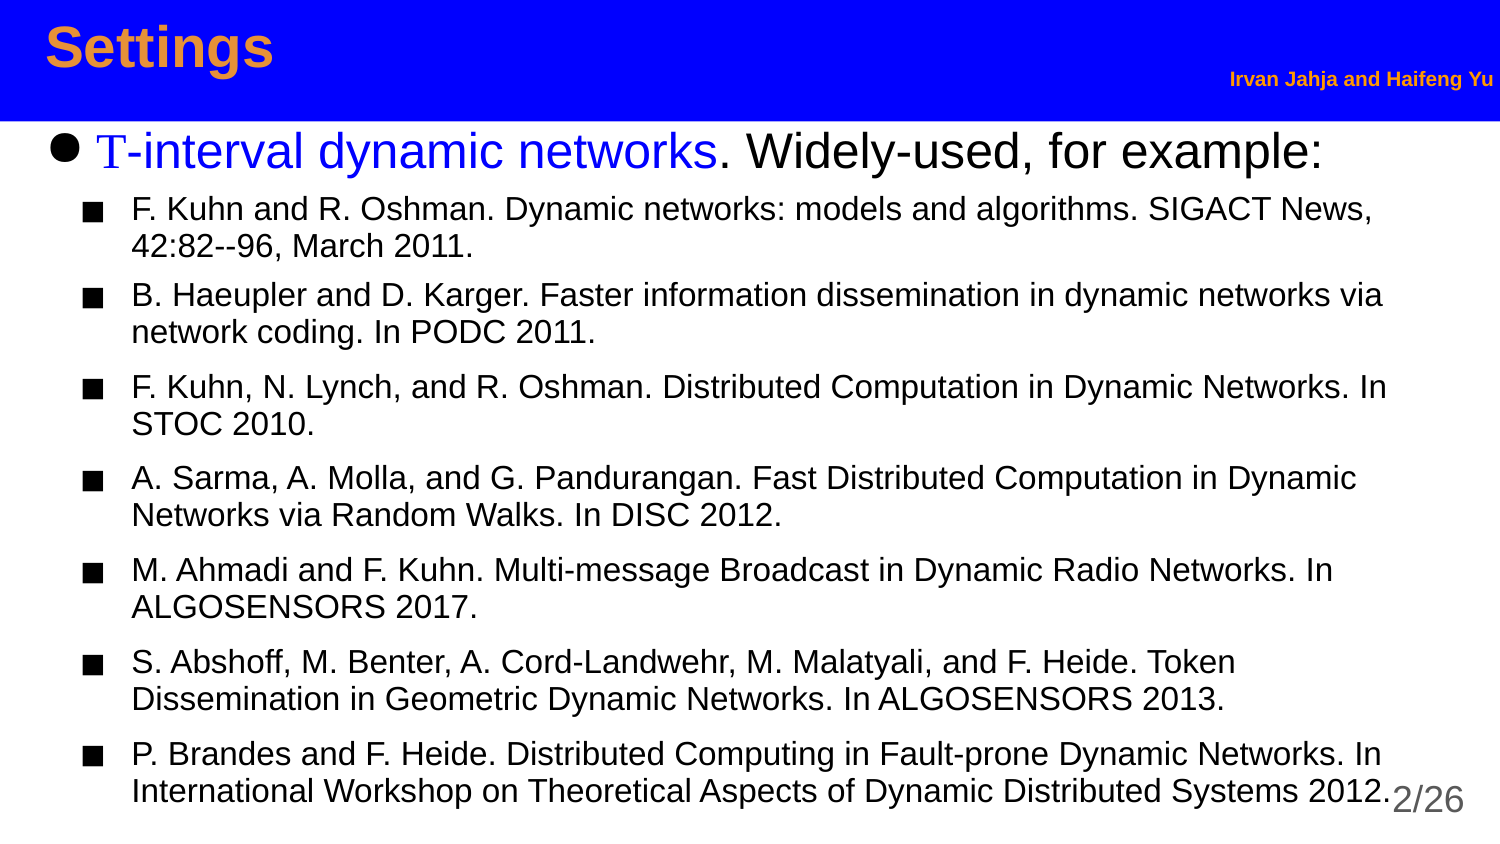

# Settings
T-interval dynamic networks. Widely-used, for example:
F. Kuhn and R. Oshman. Dynamic networks: models and algorithms. SIGACT News, 42:82--96, March 2011.
B. Haeupler and D. Karger. Faster information dissemination in dynamic networks via network coding. In PODC 2011.
F. Kuhn, N. Lynch, and R. Oshman. Distributed Computation in Dynamic Networks. In STOC 2010.
A. Sarma, A. Molla, and G. Pandurangan. Fast Distributed Computation in Dynamic Networks via Random Walks. In DISC 2012.
M. Ahmadi and F. Kuhn. Multi-message Broadcast in Dynamic Radio Networks. In ALGOSENSORS 2017.
S. Abshoff, M. Benter, A. Cord-Landwehr, M. Malatyali, and F. Heide. Token Dissemination in Geometric Dynamic Networks. In ALGOSENSORS 2013.
P. Brandes and F. Heide. Distributed Computing in Fault-prone Dynamic Networks. In International Workshop on Theoretical Aspects of Dynamic Distributed Systems 2012.
2